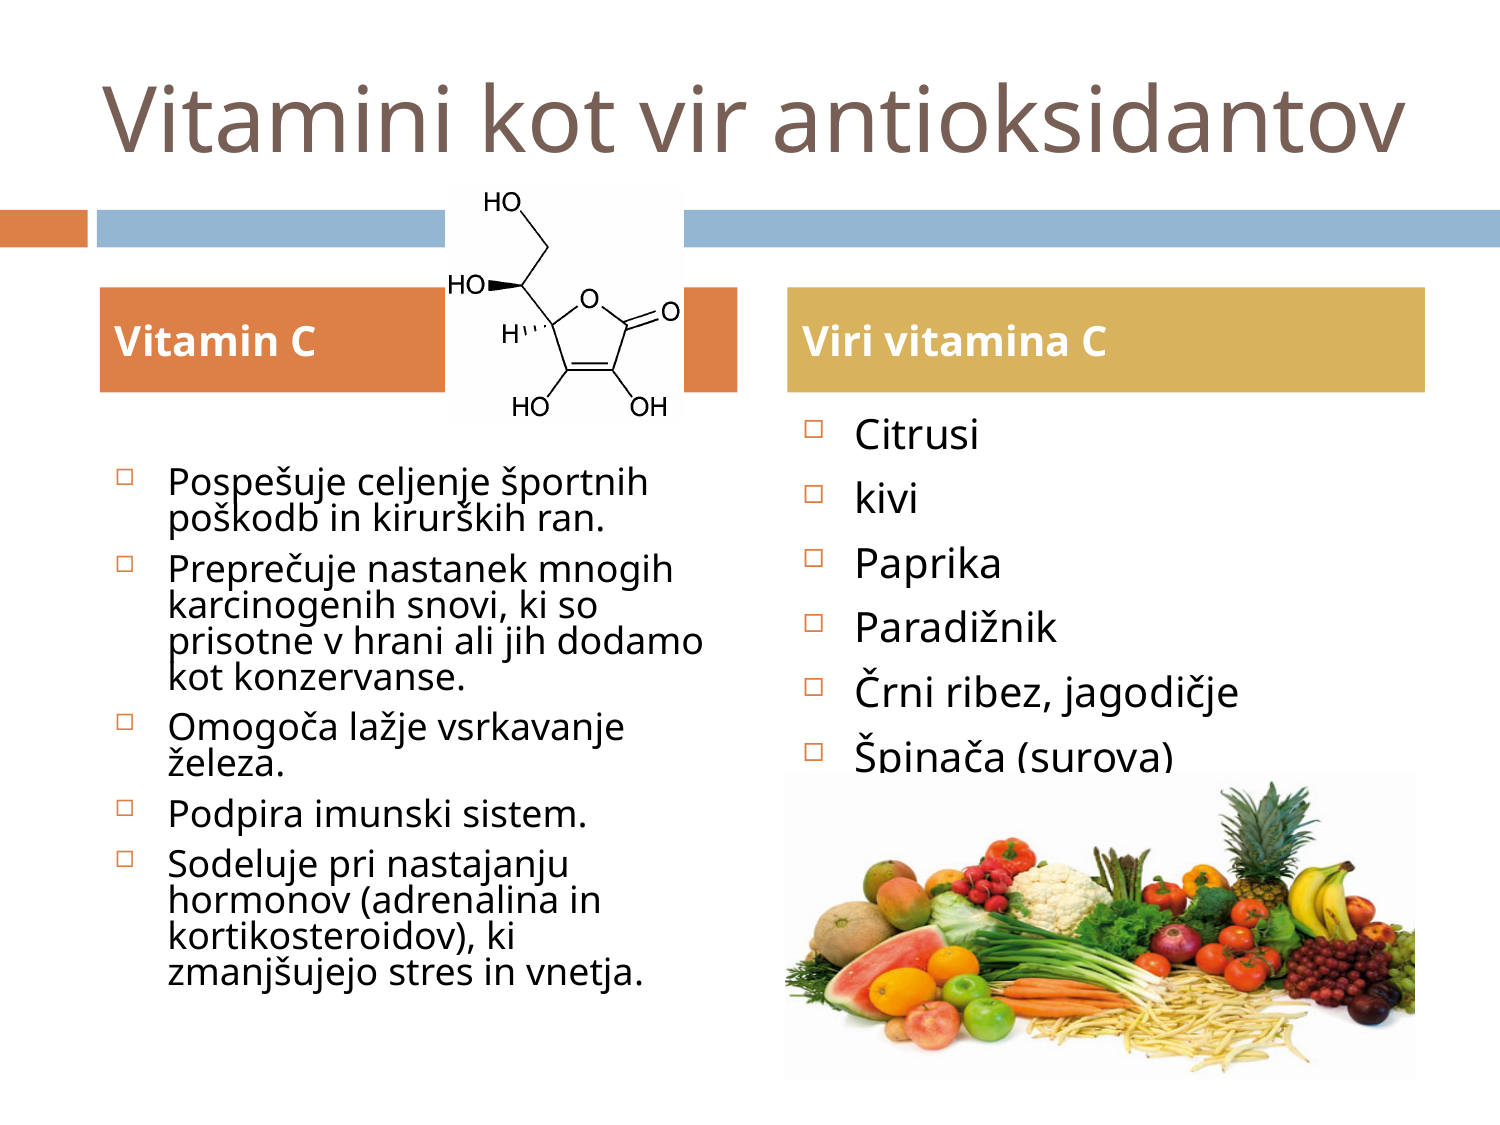

# Vitamini kot vir antioksidantov
Vitamin C
Viri vitamina C
Pospešuje celjenje športnih poškodb in kirurških ran.
Preprečuje nastanek mnogih karcinogenih snovi, ki so prisotne v hrani ali jih dodamo kot konzervanse.
Omogoča lažje vsrkavanje železa.
Podpira imunski sistem.
Sodeluje pri nastajanju hormonov (adrenalina in kortikosteroidov), ki zmanjšujejo stres in vnetja.
Citrusi
kivi
Paprika
Paradižnik
Črni ribez, jagodičje
Špinača (surova)